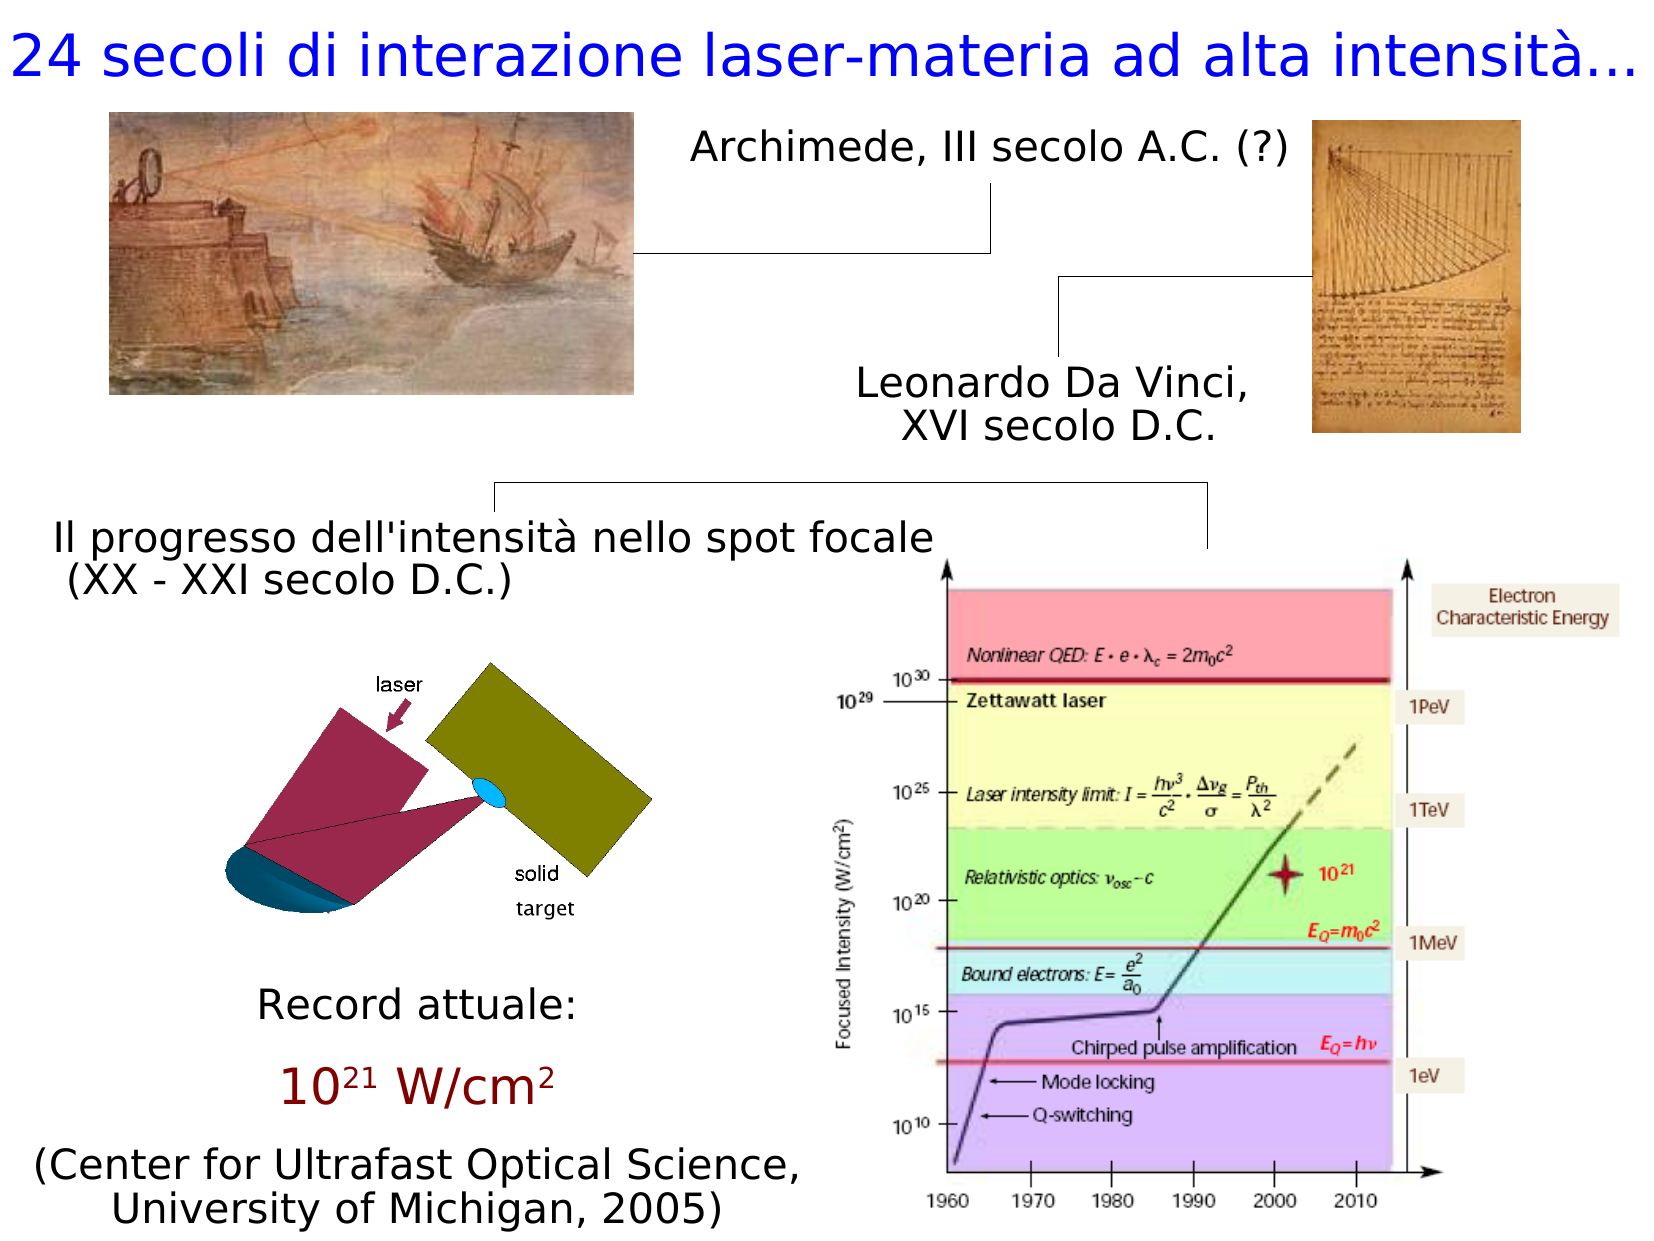

24 secoli di interazione laser-materia ad alta intensità...
Archimede, III secolo A.C. (?)
Leonardo Da Vinci,
XVI secolo D.C.
Il progresso dell'intensità nello spot focale
 (XX - XXI secolo D.C.)
Record attuale:
1021 W/cm2
(Center for Ultrafast Optical Science,
University of Michigan, 2005)